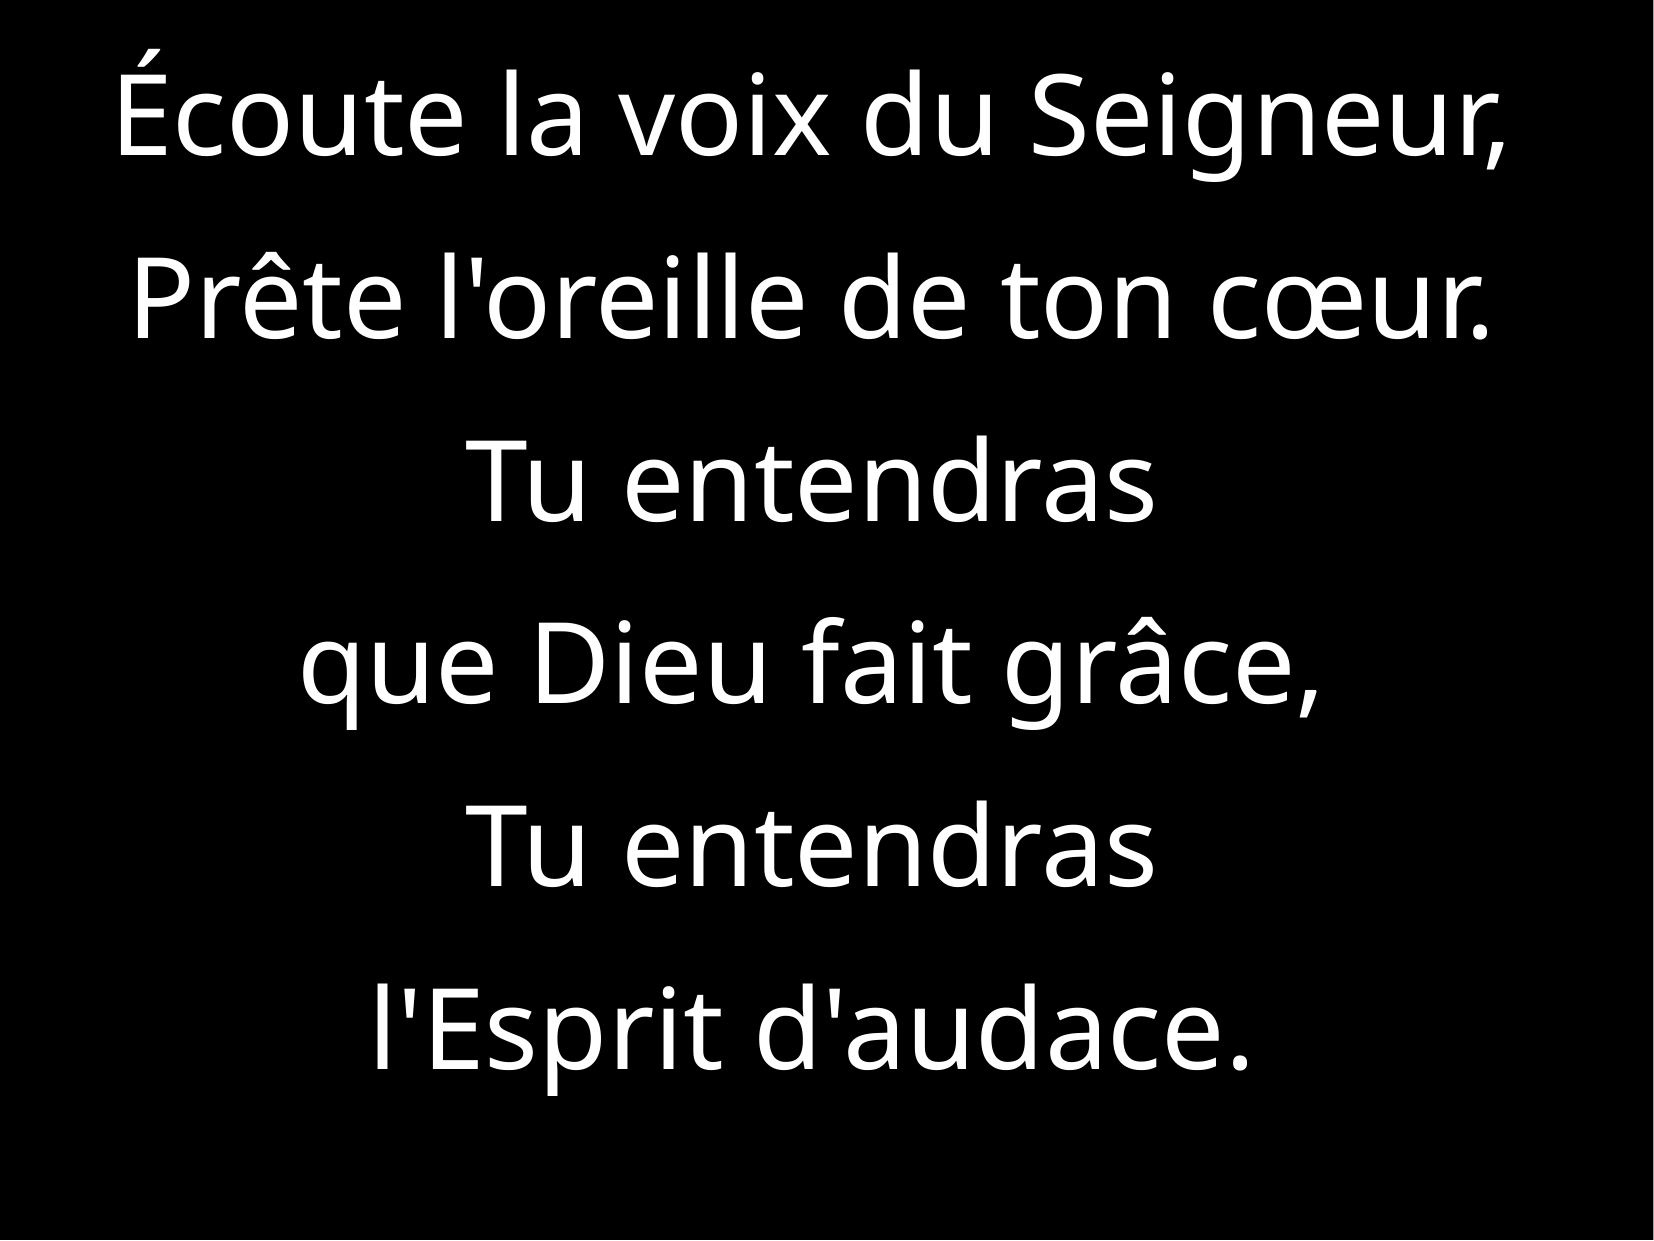

# Écoute la voix du Seigneur,
Prête l'oreille de ton cœur.
Tu entendras
que Dieu fait grâce,
Tu entendras
l'Esprit d'audace.